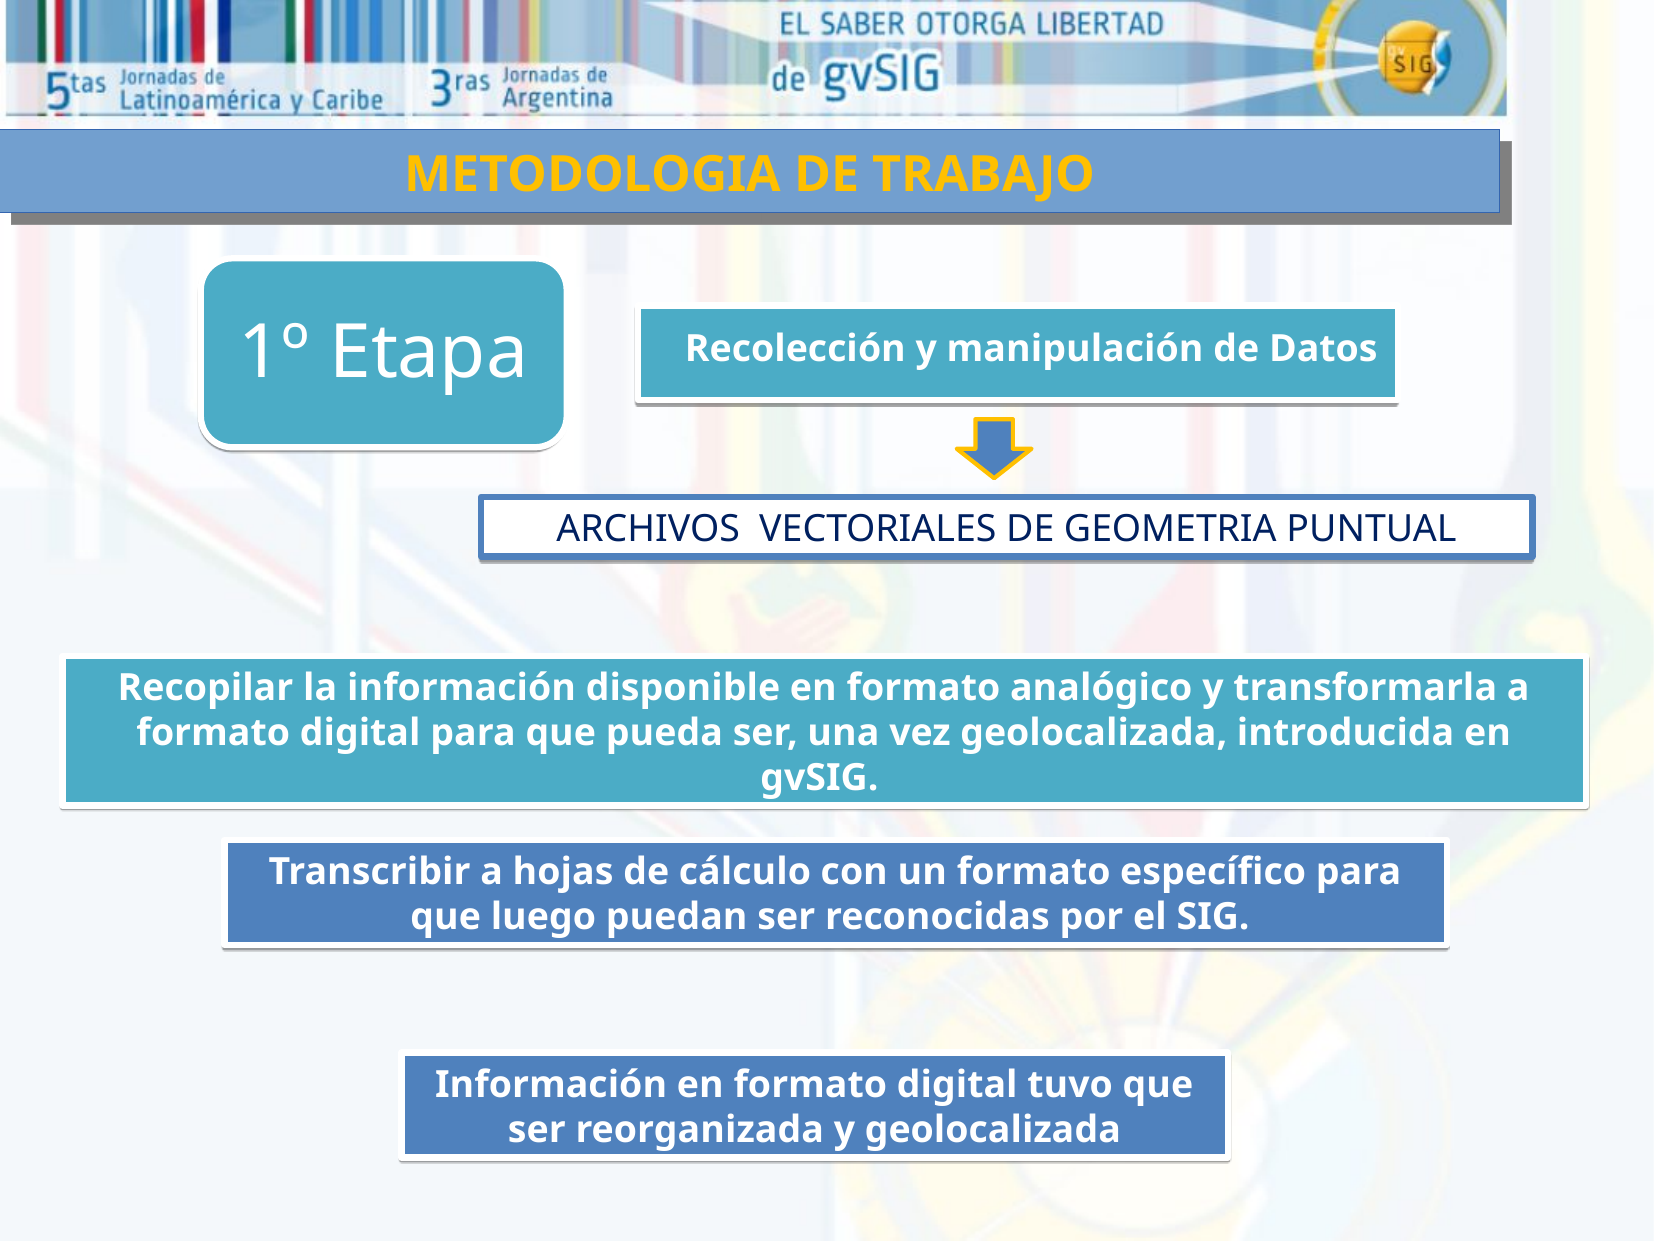

METODOLOGIA DE TRABAJO
1º Etapa
Recolección y manipulación de Datos
ARCHIVOS VECTORIALES DE GEOMETRIA PUNTUAL
Recopilar la información disponible en formato analógico y transformarla a formato digital para que pueda ser, una vez geolocalizada, introducida en gvSIG.
Transcribir a hojas de cálculo con un formato específico para que luego puedan ser reconocidas por el SIG.
Información en formato digital tuvo que ser reorganizada y geolocalizada